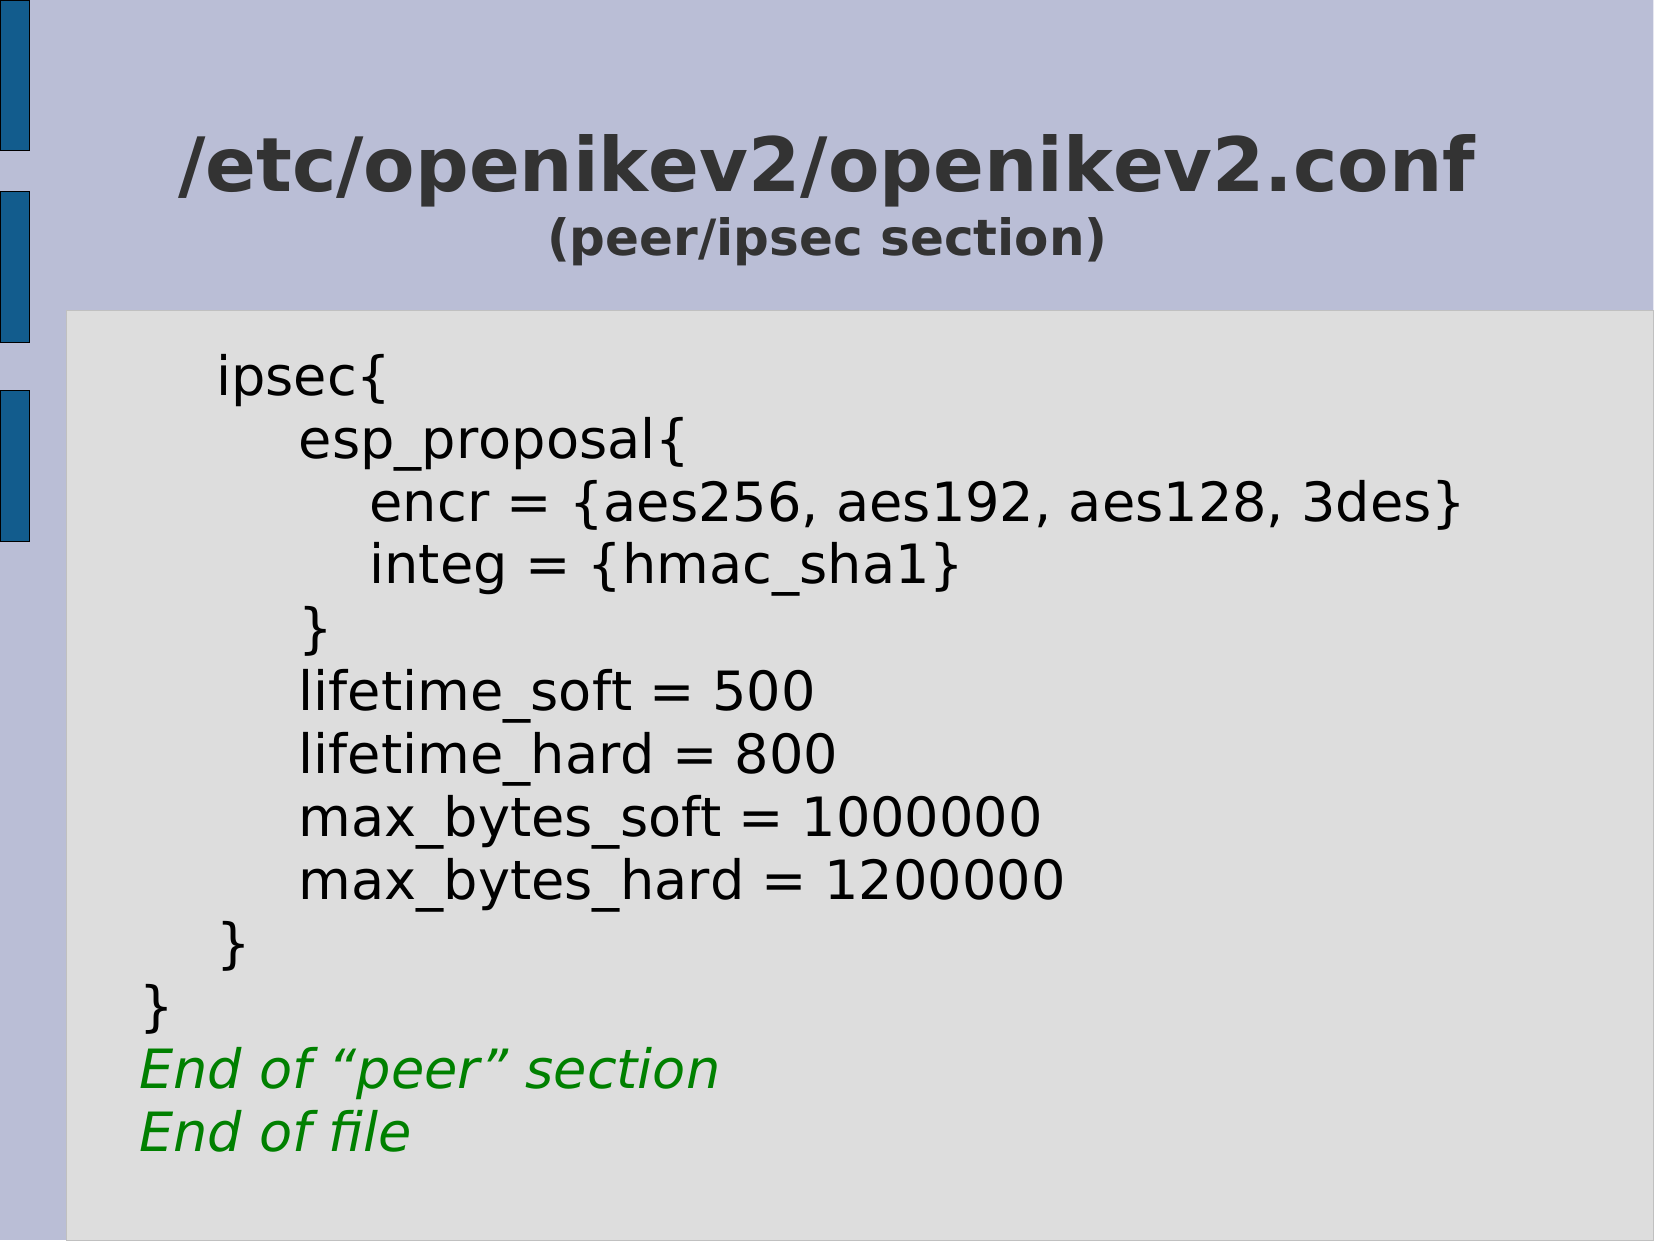

# /etc/openikev2/openikev2.conf (peer/ipsec section)
ipsec{
esp_proposal{
encr = {aes256, aes192, aes128, 3des}
integ = {hmac_sha1}
}
lifetime_soft = 500
lifetime_hard = 800
max_bytes_soft = 1000000
max_bytes_hard = 1200000
}
}
End of “peer” section
End of file